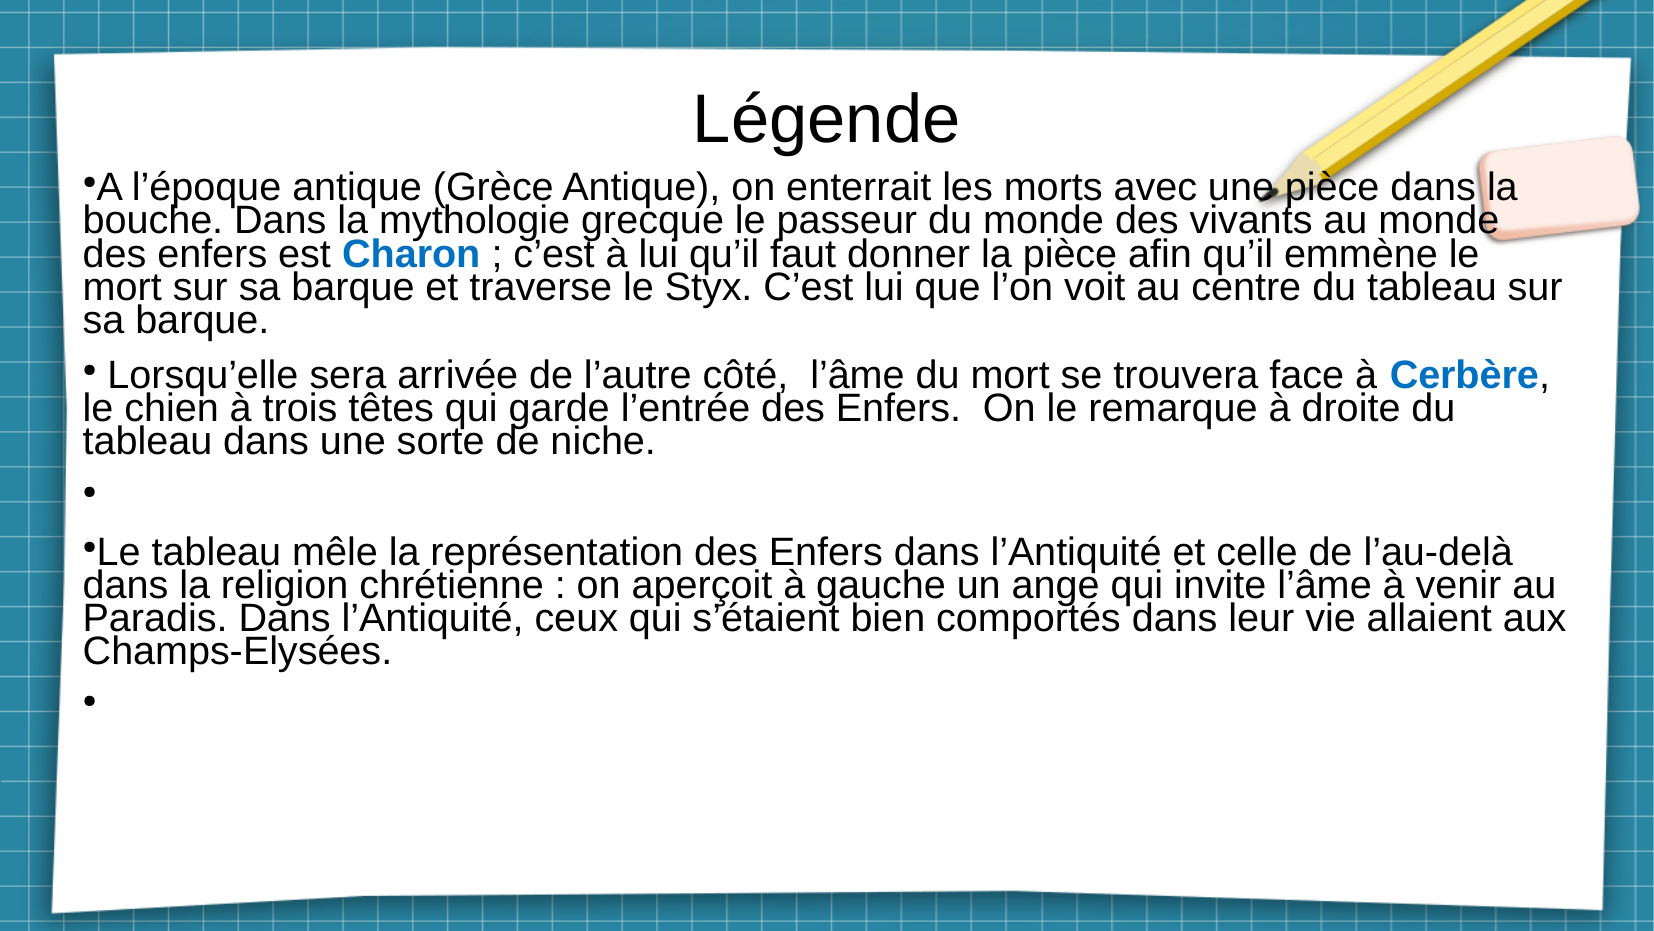

# Légende
A l’époque antique (Grèce Antique), on enterrait les morts avec une pièce dans la bouche. Dans la mythologie grecque le passeur du monde des vivants au monde des enfers est Charon ; c’est à lui qu’il faut donner la pièce afin qu’il emmène le mort sur sa barque et traverse le Styx. C’est lui que l’on voit au centre du tableau sur sa barque.
 Lorsqu’elle sera arrivée de l’autre côté, l’âme du mort se trouvera face à Cerbère, le chien à trois têtes qui garde l’entrée des Enfers. On le remarque à droite du tableau dans une sorte de niche.
Le tableau mêle la représentation des Enfers dans l’Antiquité et celle de l’au-delà dans la religion chrétienne : on aperçoit à gauche un ange qui invite l’âme à venir au Paradis. Dans l’Antiquité, ceux qui s’étaient bien comportés dans leur vie allaient aux Champs-Elysées.